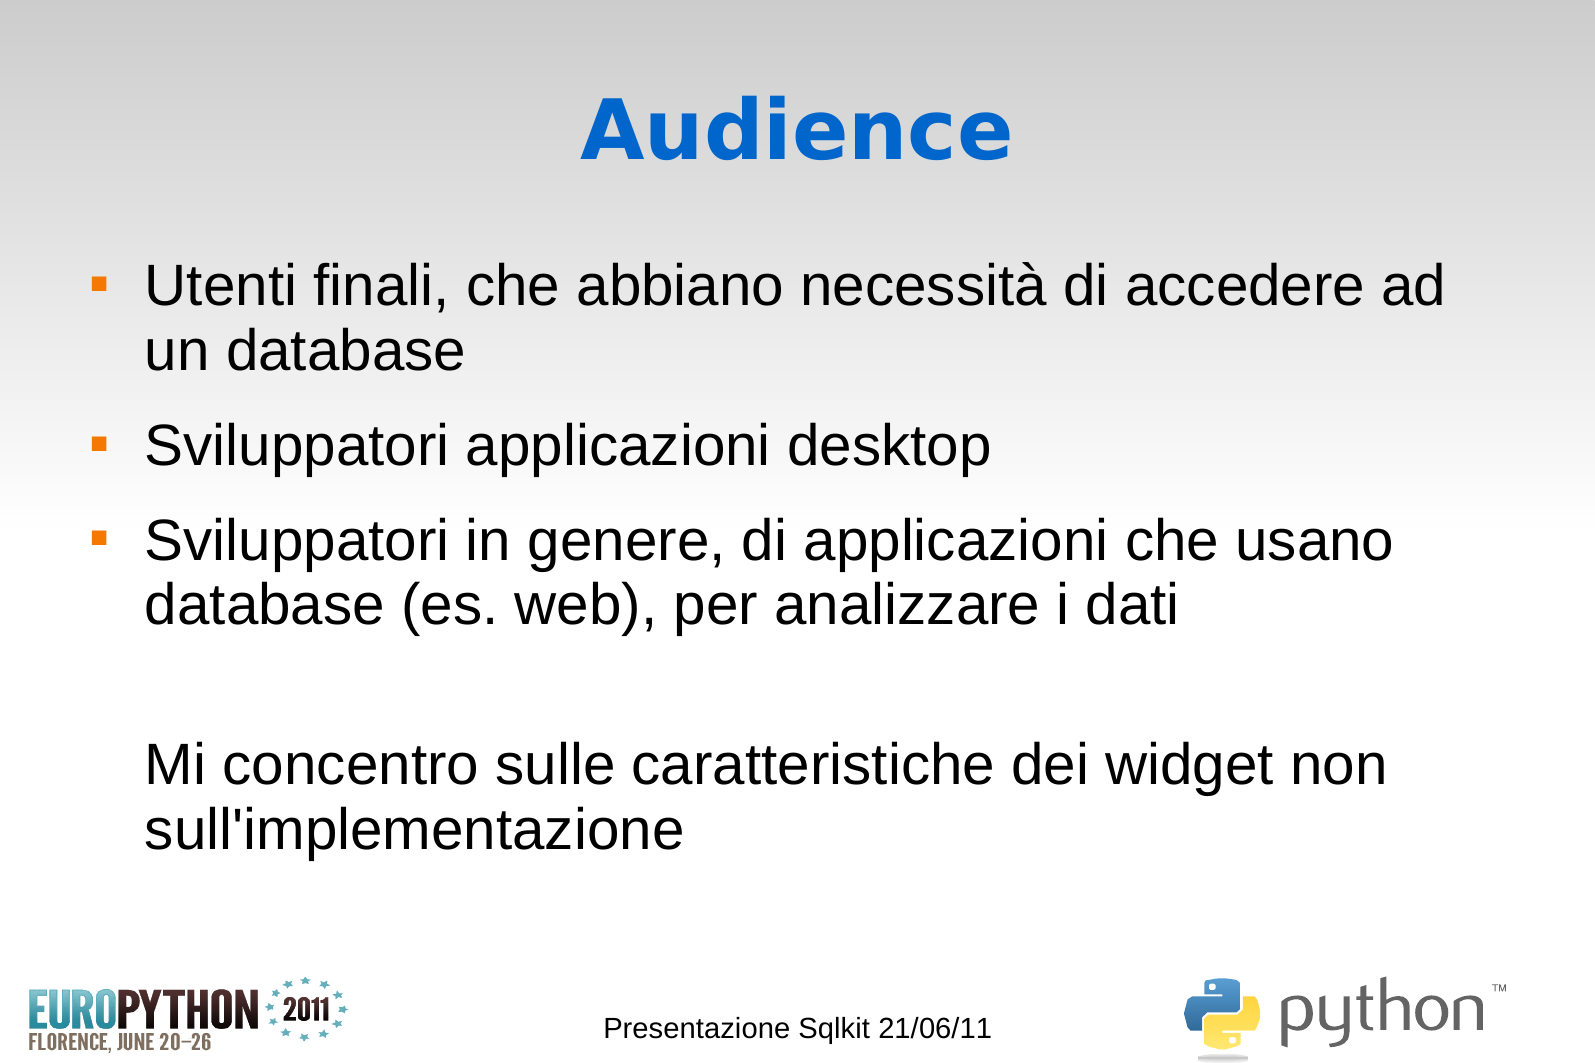

# Audience
Utenti finali, che abbiano necessità di accedere ad un database
Sviluppatori applicazioni desktop
Sviluppatori in genere, di applicazioni che usano database (es. web), per analizzare i dati
Mi concentro sulle caratteristiche dei widget non sull'implementazione